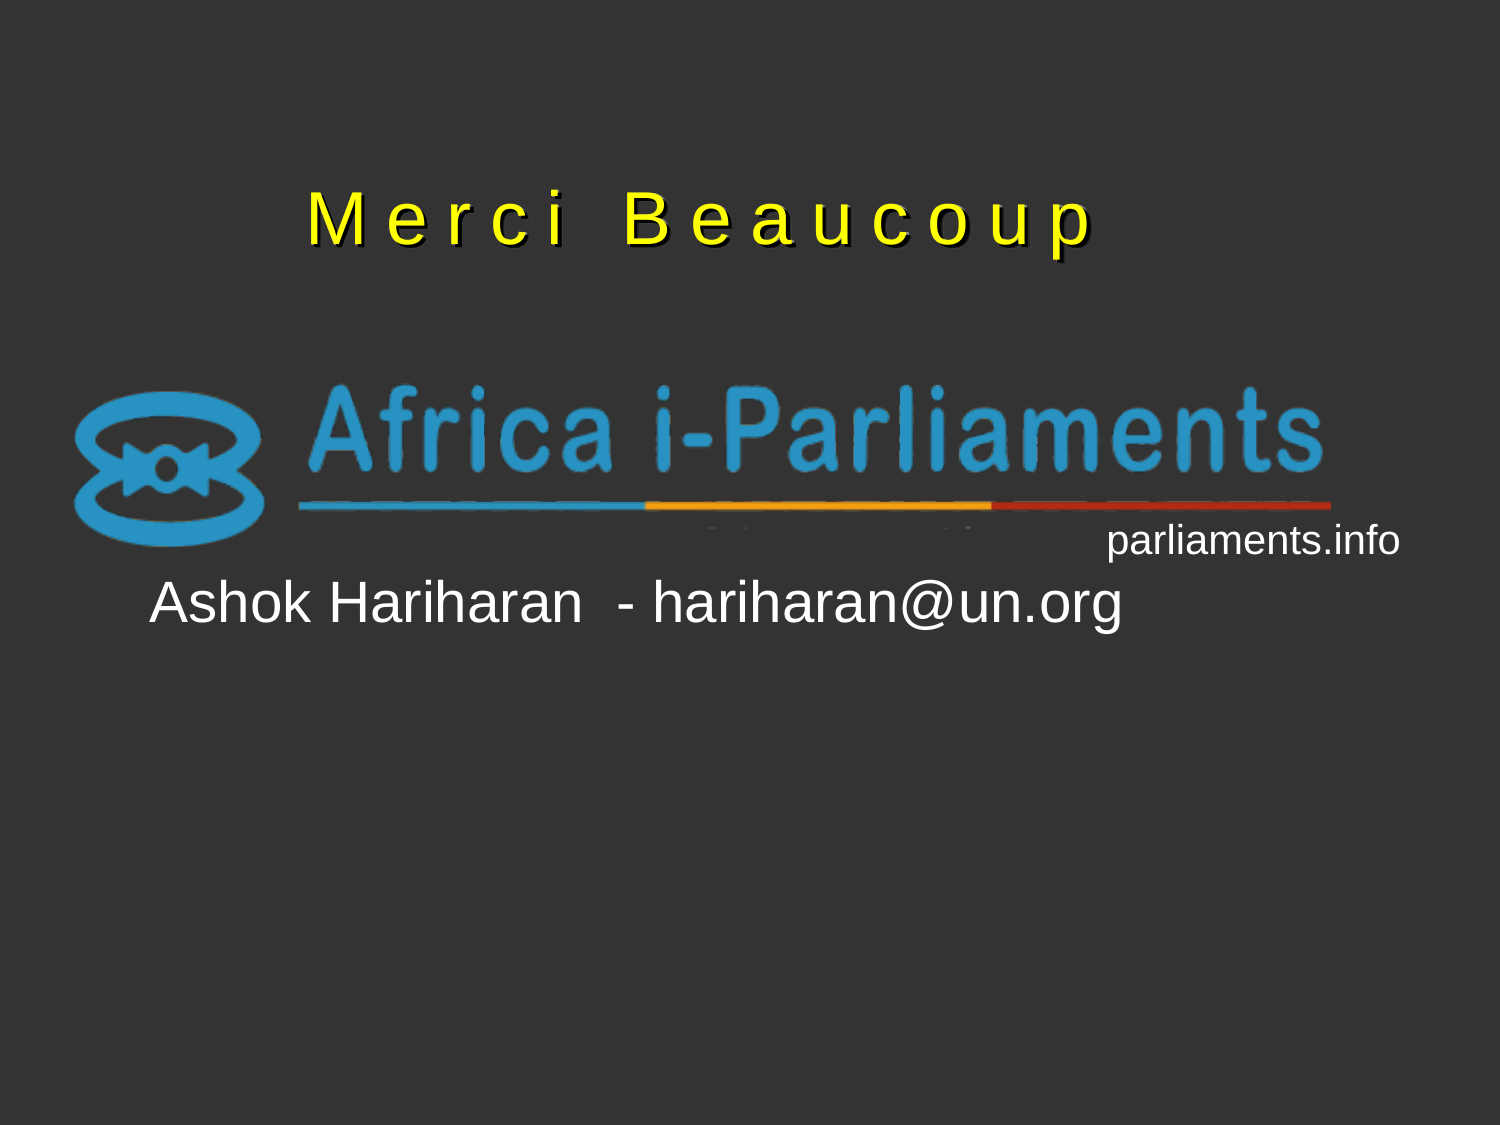

# Merci Beaucoup
parliaments.info
Ashok Hariharan - hariharan@un.org